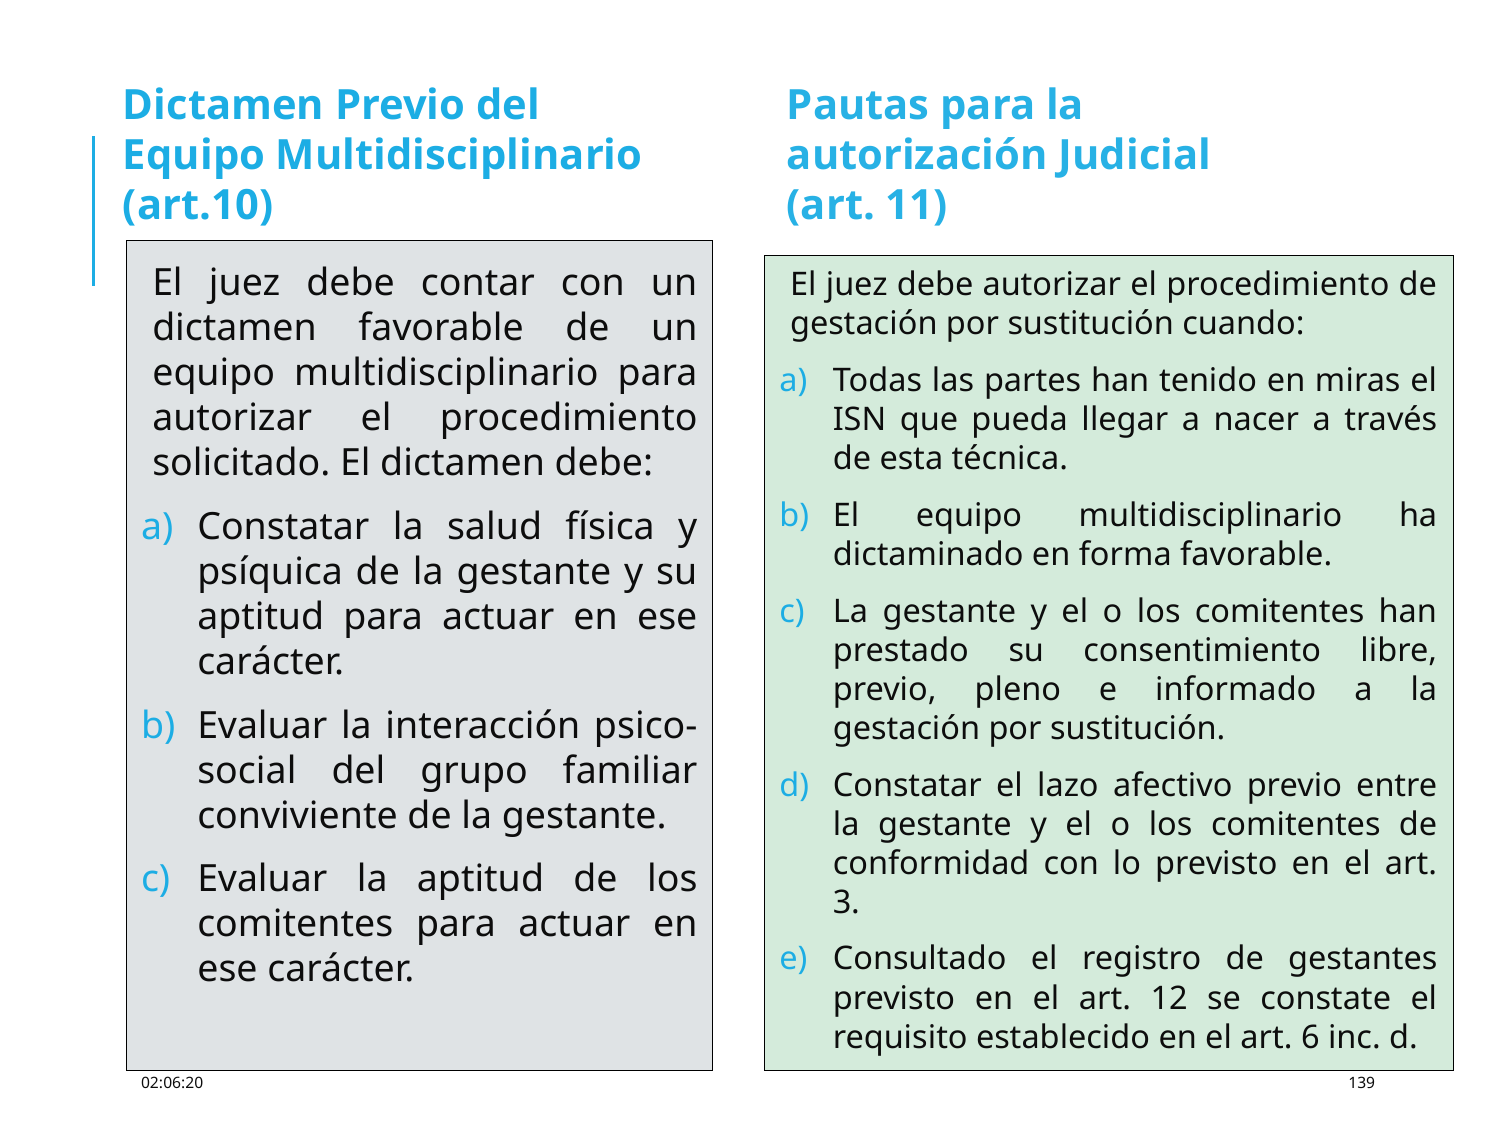

# Dictamen Previo del Equipo Multidisciplinario (art.10)
Pautas para la autorización Judicial (art. 11)
El juez debe contar con un dictamen favorable de un equipo multidisciplinario para autorizar el procedimiento solicitado. El dictamen debe:
Constatar la salud física y psíquica de la gestante y su aptitud para actuar en ese carácter.
Evaluar la interacción psico-social del grupo familiar conviviente de la gestante.
Evaluar la aptitud de los comitentes para actuar en ese carácter.
El juez debe autorizar el procedimiento de gestación por sustitución cuando:
Todas las partes han tenido en miras el ISN que pueda llegar a nacer a través de esta técnica.
El equipo multidisciplinario ha dictaminado en forma favorable.
La gestante y el o los comitentes han prestado su consentimiento libre, previo, pleno e informado a la gestación por sustitución.
Constatar el lazo afectivo previo entre la gestante y el o los comitentes de conformidad con lo previsto en el art. 3.
Consultado el registro de gestantes previsto en el art. 12 se constate el requisito establecido en el art. 6 inc. d.
02:48:06